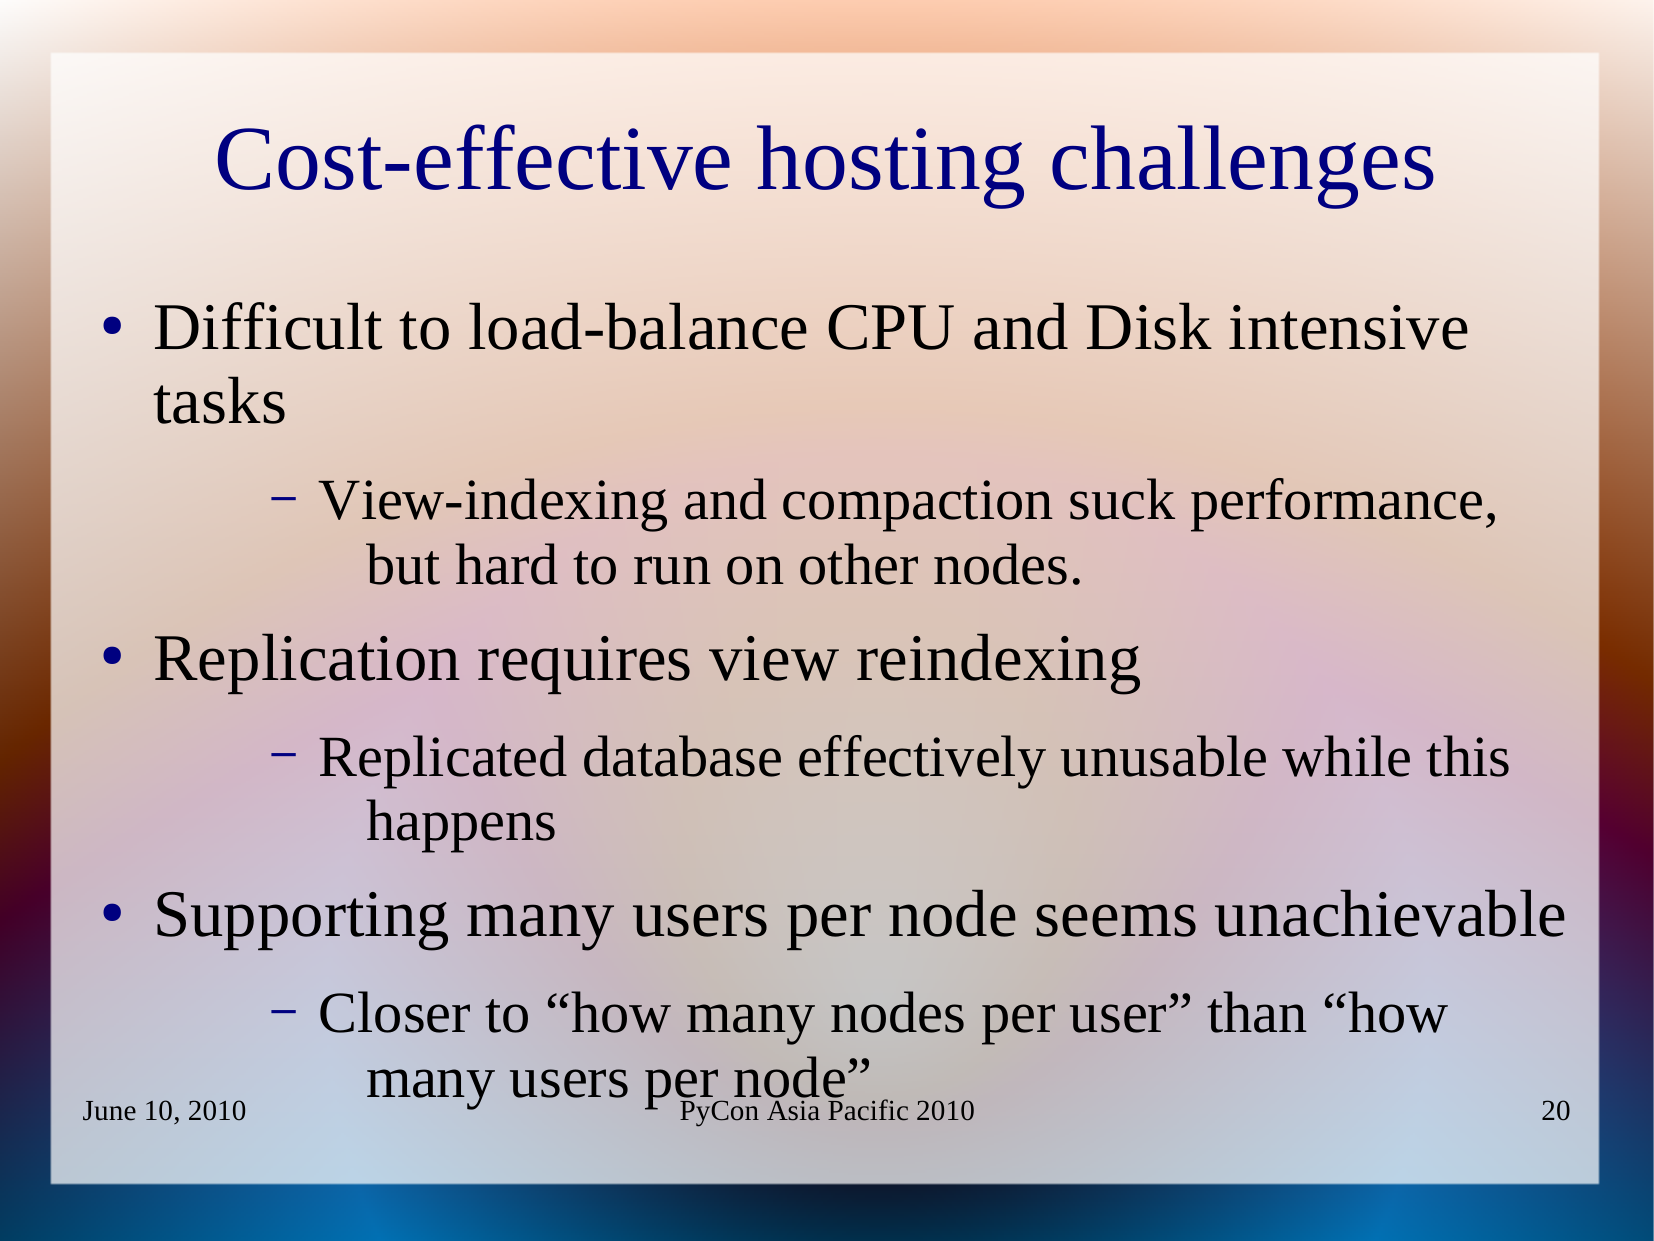

# Cost-effective hosting challenges
Difficult to load-balance CPU and Disk intensive tasks
View-indexing and compaction suck performance, but hard to run on other nodes.
Replication requires view reindexing
Replicated database effectively unusable while this happens
Supporting many users per node seems unachievable
Closer to “how many nodes per user” than “how many users per node”
June 10, 2010
PyCon Asia Pacific 2010
20